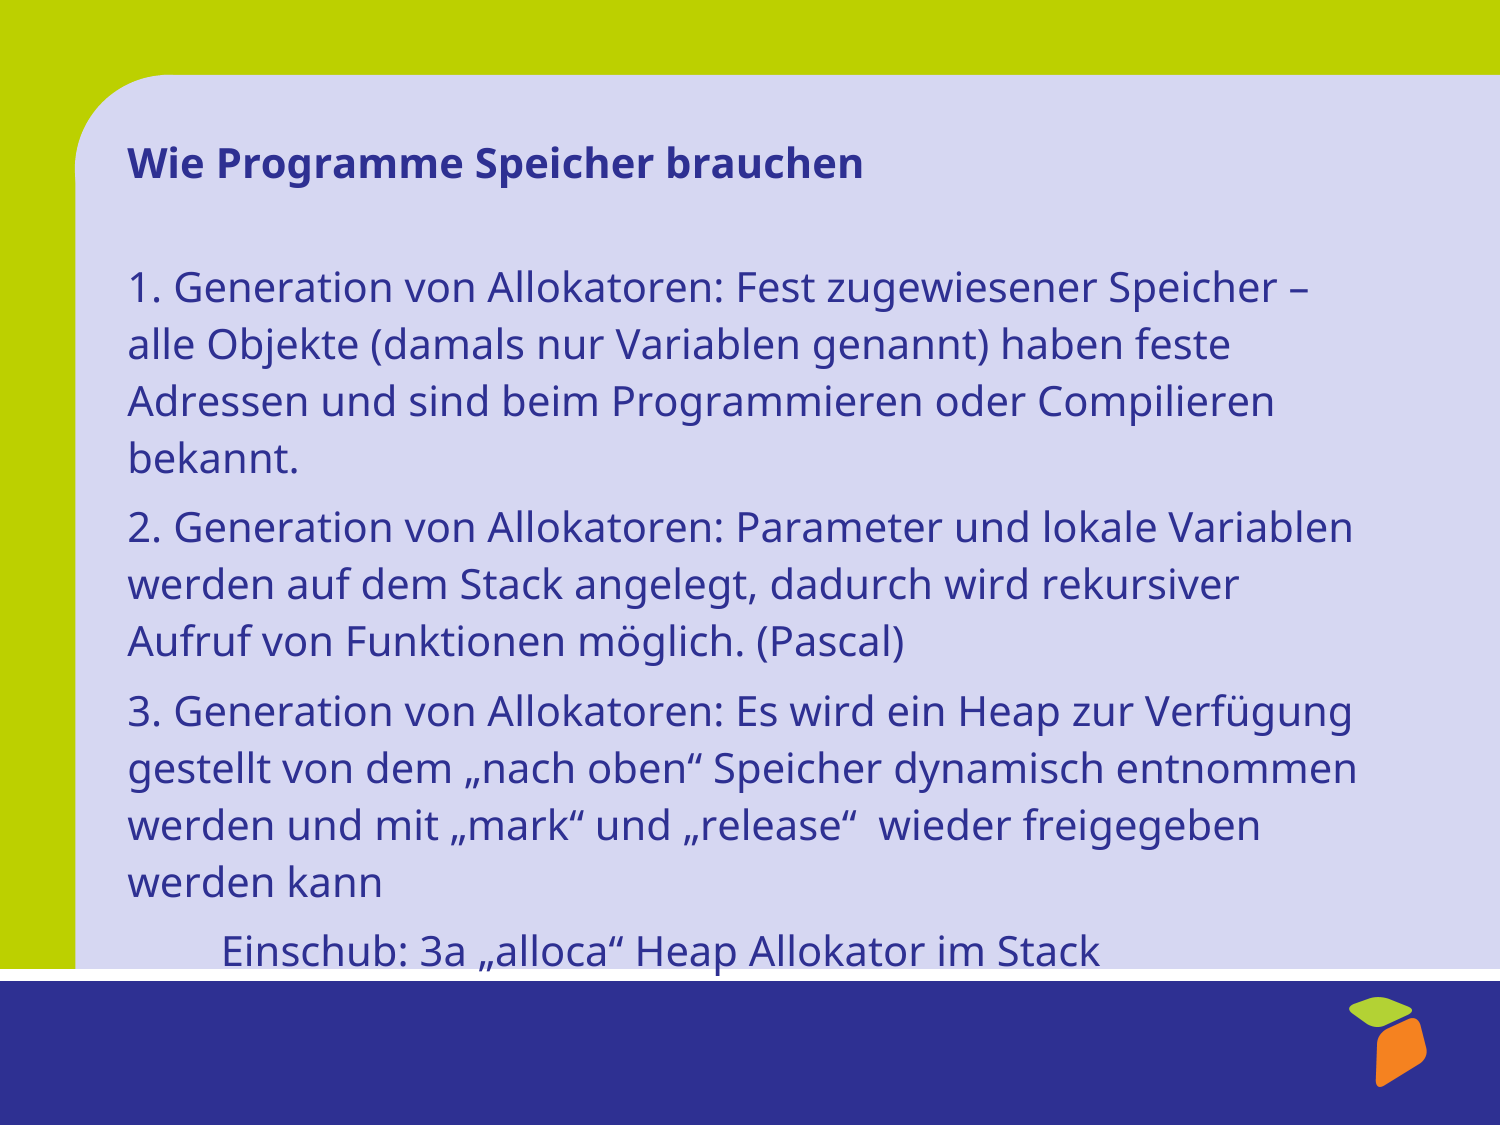

# Wie Programme Speicher brauchen
1. Generation von Allokatoren: Fest zugewiesener Speicher – alle Objekte (damals nur Variablen genannt) haben feste Adressen und sind beim Programmieren oder Compilieren bekannt.
2. Generation von Allokatoren: Parameter und lokale Variablen werden auf dem Stack angelegt, dadurch wird rekursiver Aufruf von Funktionen möglich. (Pascal)
3. Generation von Allokatoren: Es wird ein Heap zur Verfügung gestellt von dem „nach oben“ Speicher dynamisch entnommen werden und mit „mark“ und „release“ wieder freigegeben werden kann
	Einschub: 3a „alloca“ Heap Allokator im Stack